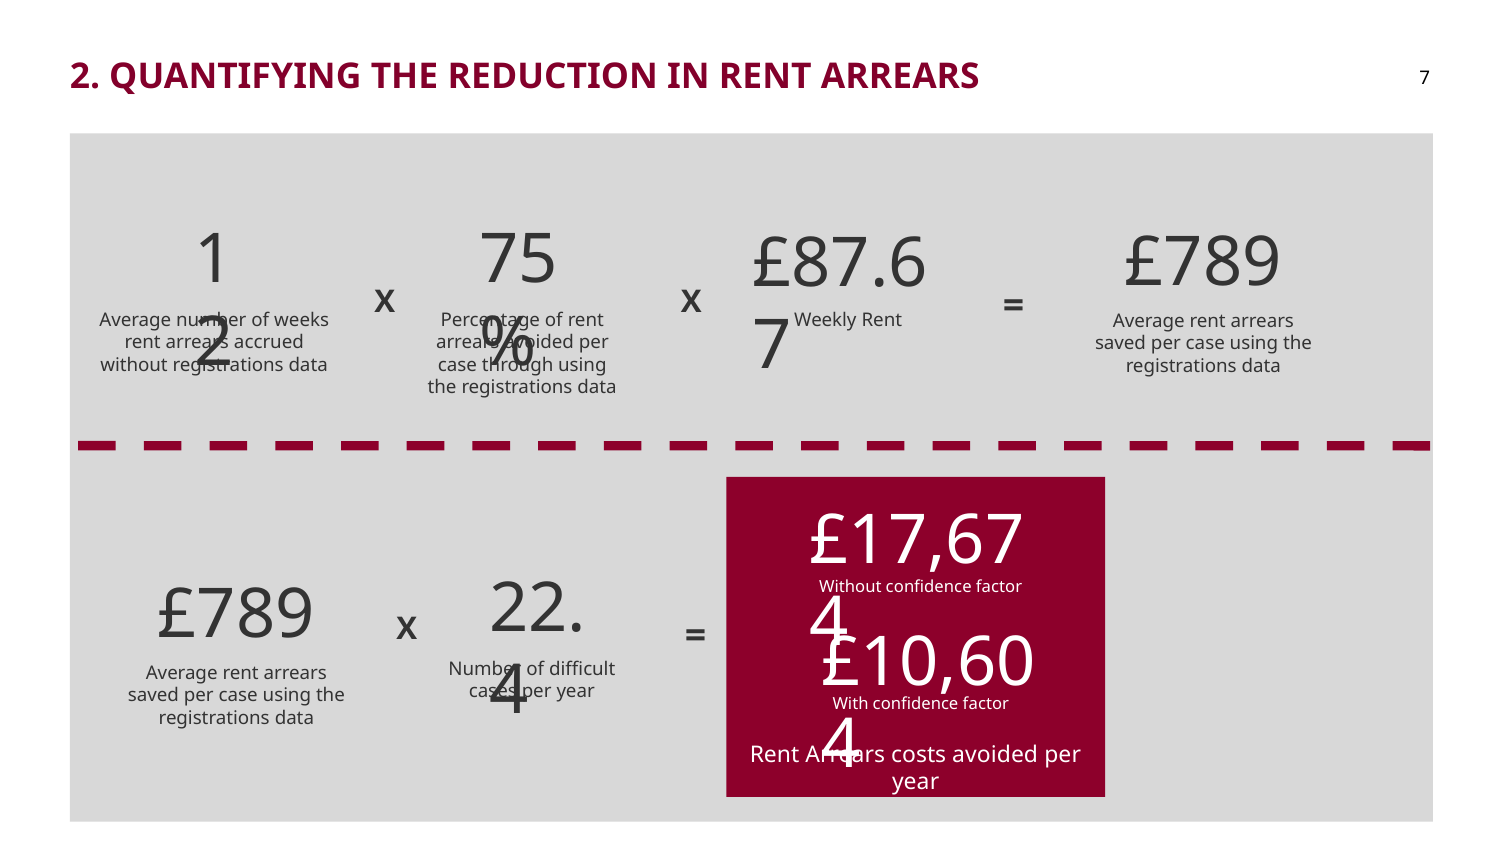

# 2. QUANTIFYING THE REDUCTION IN RENT ARREARS
12
Average number of weeks rent arrears accrued without registrations data
75%
Percentage of rent arrears avoided per case through using the registrations data
£789
Average rent arrears saved per case using the registrations data
£87.67
Weekly Rent
X
X
=
£17,674
Without confidence factor
£10,604
With confidence factor
Rent Arrears costs avoided per year
22.4
Number of difficult cases per year
£789
Average rent arrears saved per case using the registrations data
X
=